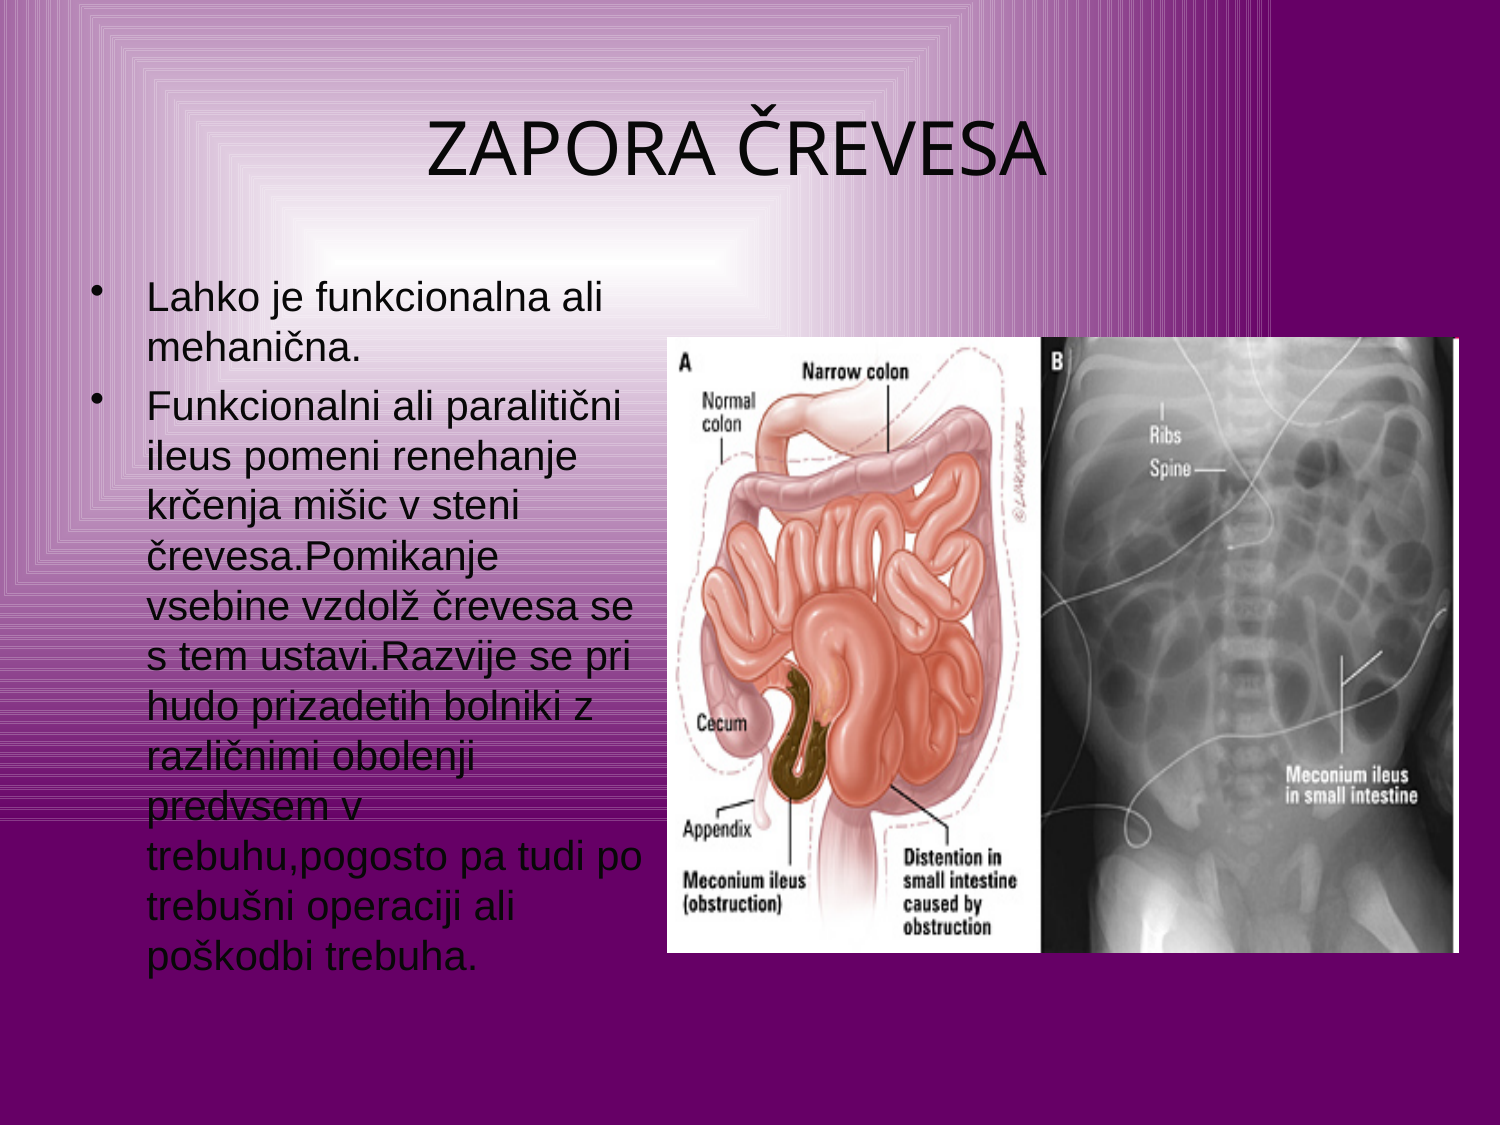

# ZAPORA ČREVESA
Lahko je funkcionalna ali mehanična.
Funkcionalni ali paralitični ileus pomeni renehanje krčenja mišic v steni črevesa.Pomikanje vsebine vzdolž črevesa se s tem ustavi.Razvije se pri hudo prizadetih bolniki z različnimi obolenji predvsem v trebuhu,pogosto pa tudi po trebušni operaciji ali poškodbi trebuha.